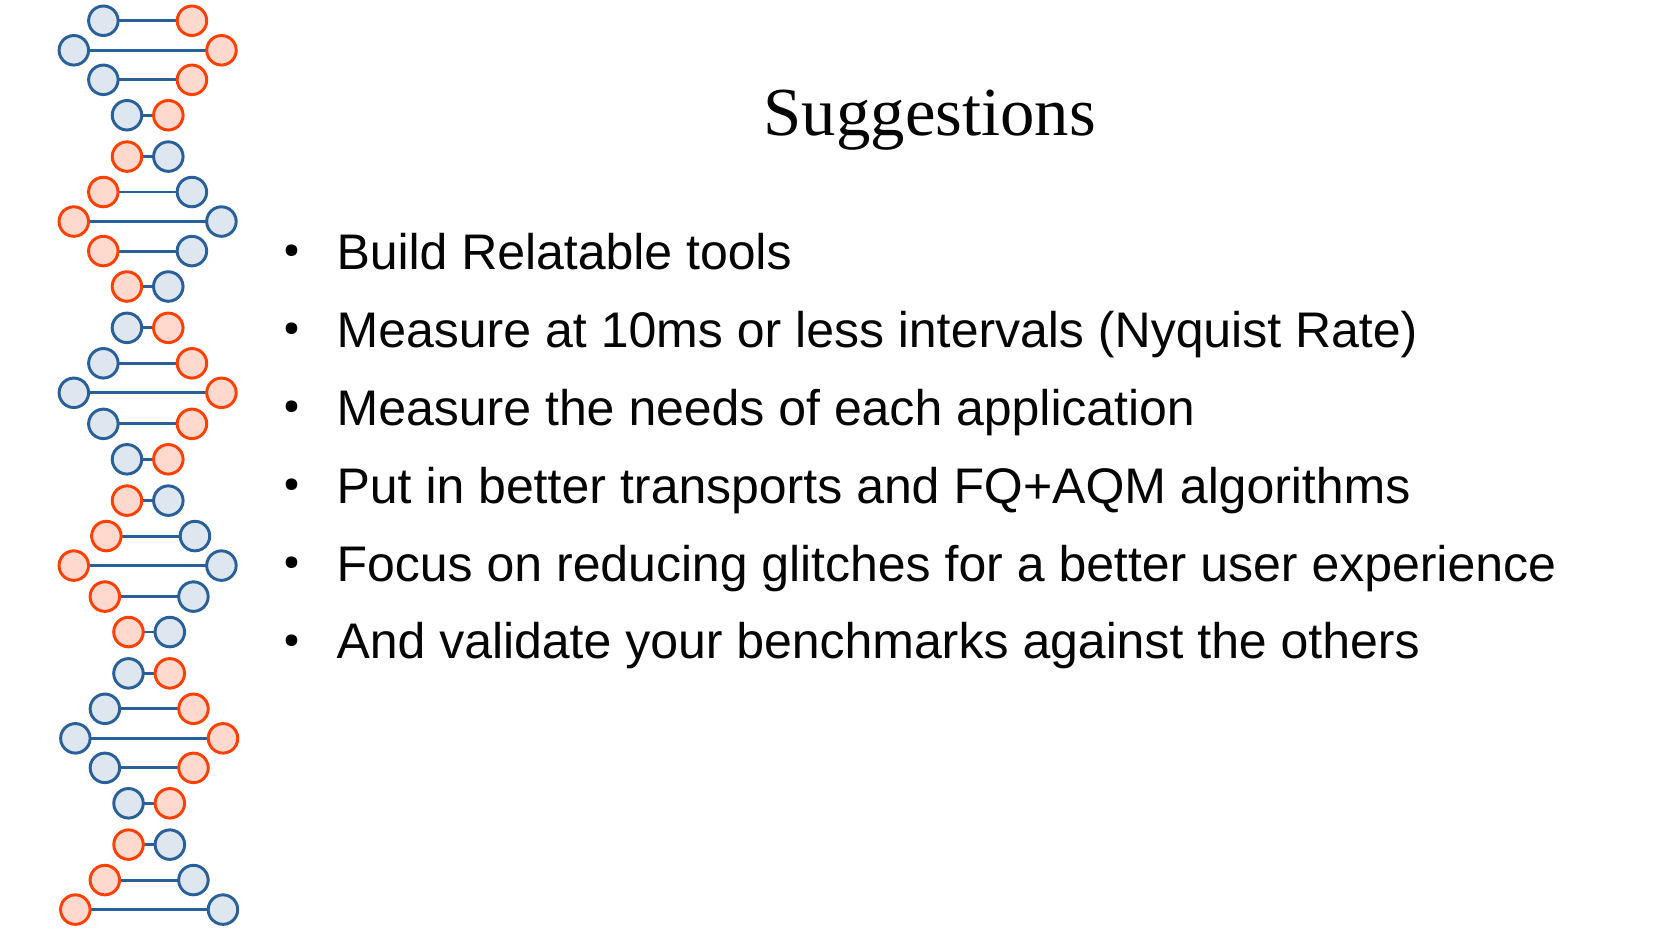

# Suggestions
Build Relatable tools
Measure at 10ms or less intervals (Nyquist Rate)
Measure the needs of each application
Put in better transports and FQ+AQM algorithms
Focus on reducing glitches for a better user experience
And validate your benchmarks against the others